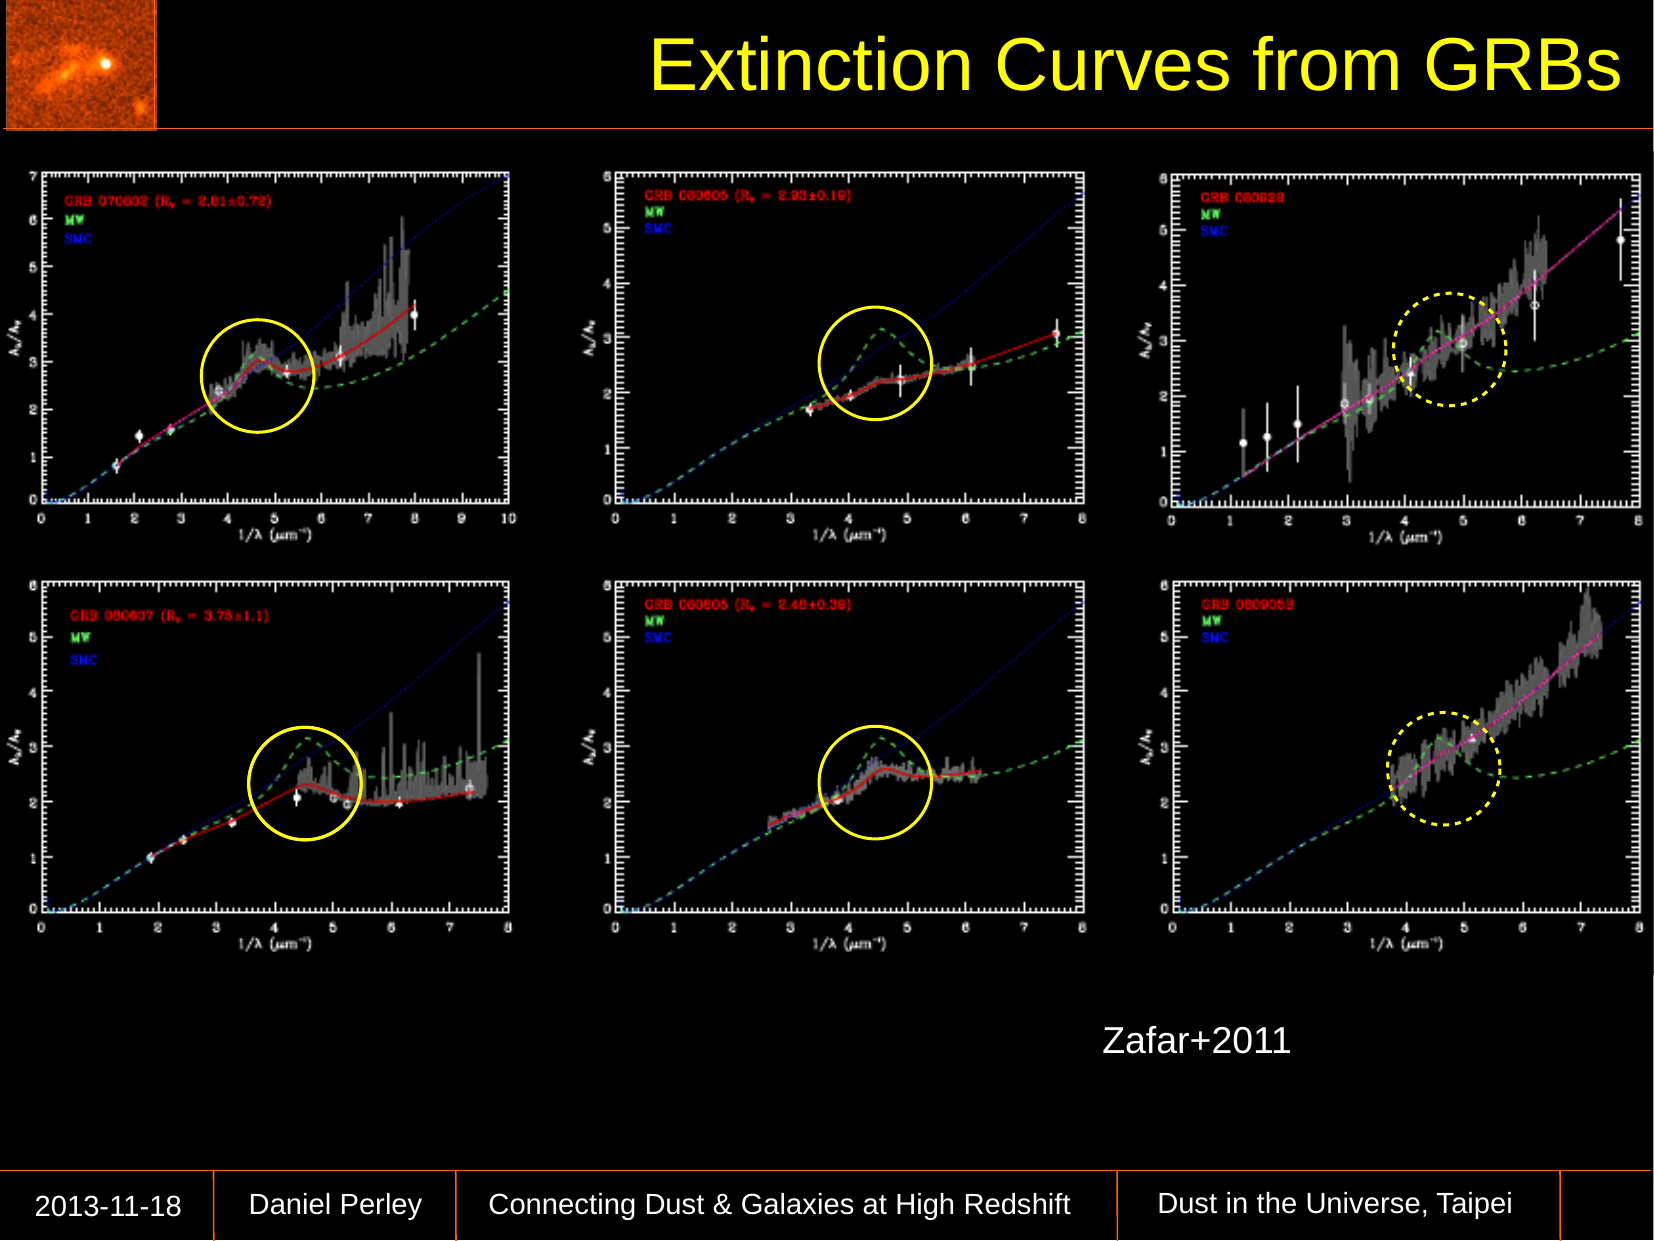

# Extinction Curves from GRBs
Zafar+2011
2013-11-18